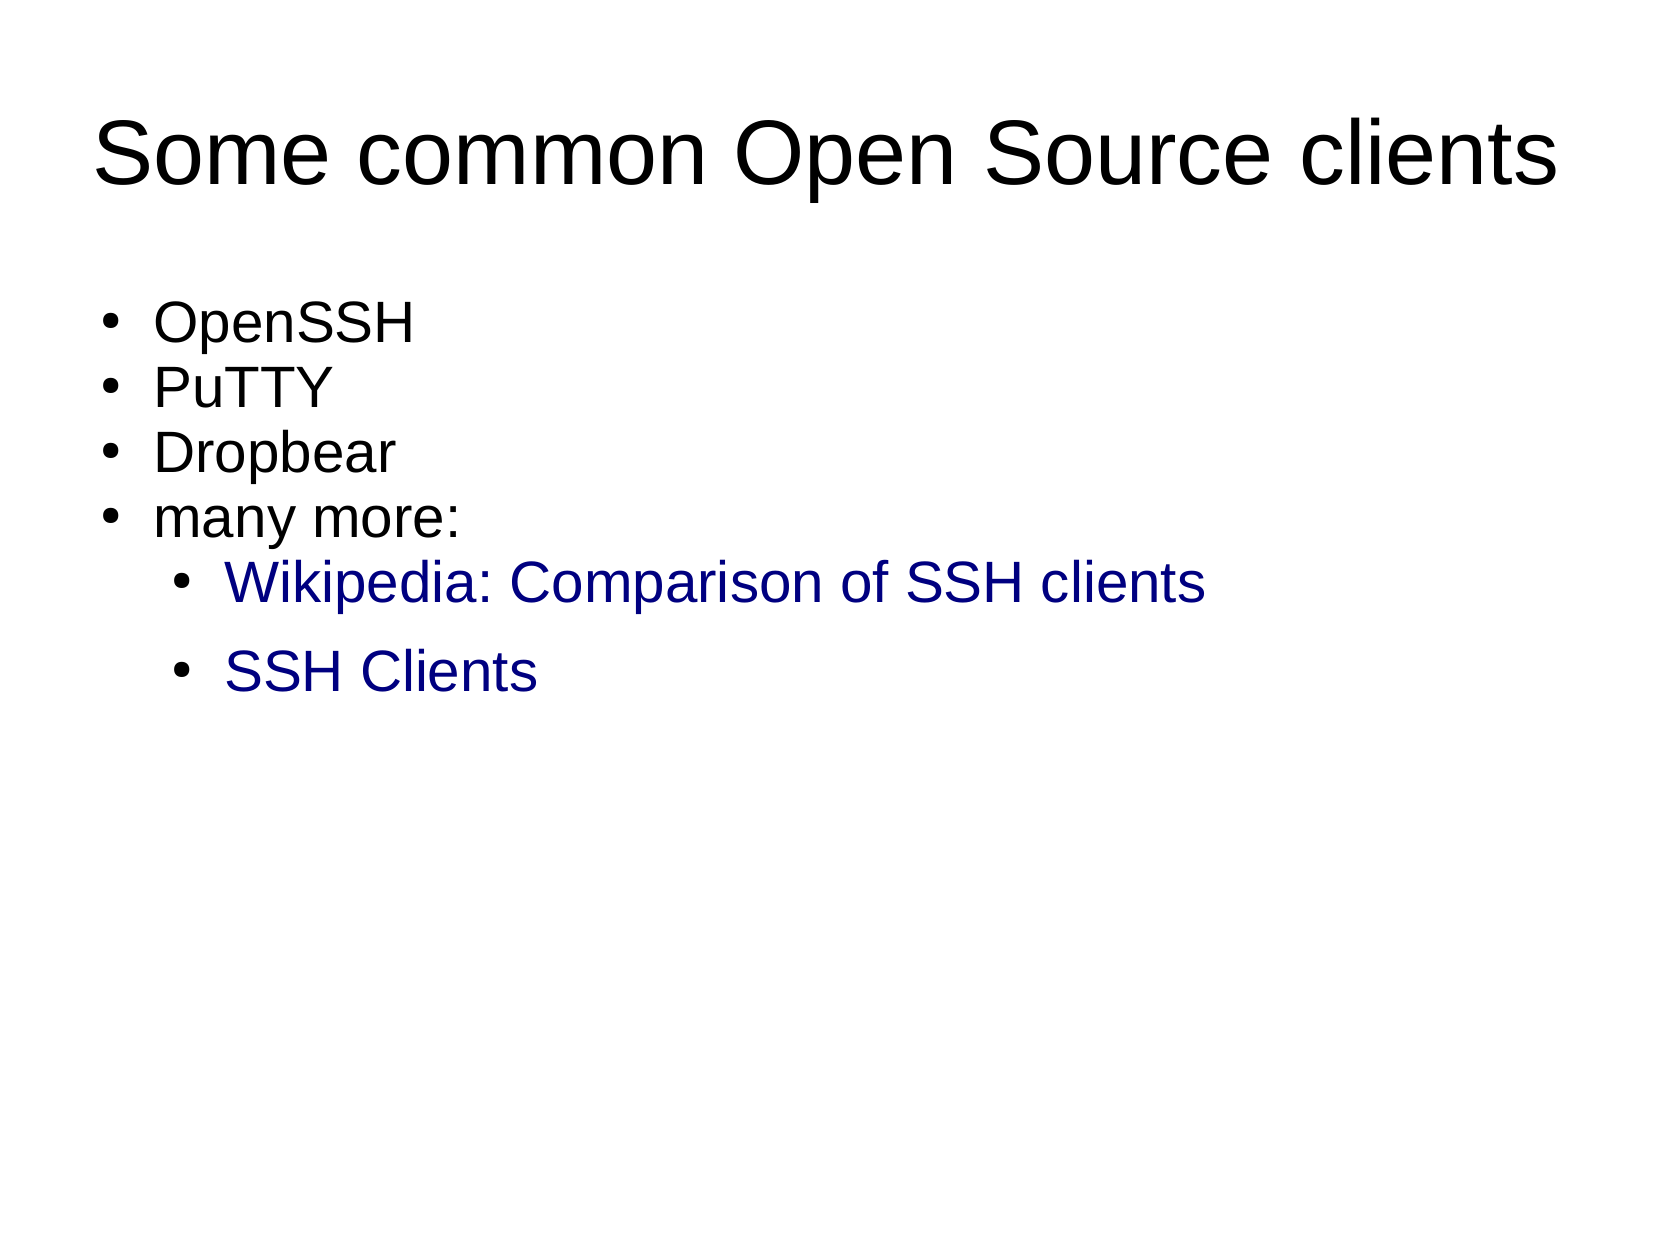

# Some common Open Source clients
OpenSSH
PuTTY
Dropbear
many more:
Wikipedia: Comparison of SSH clients
SSH Clients